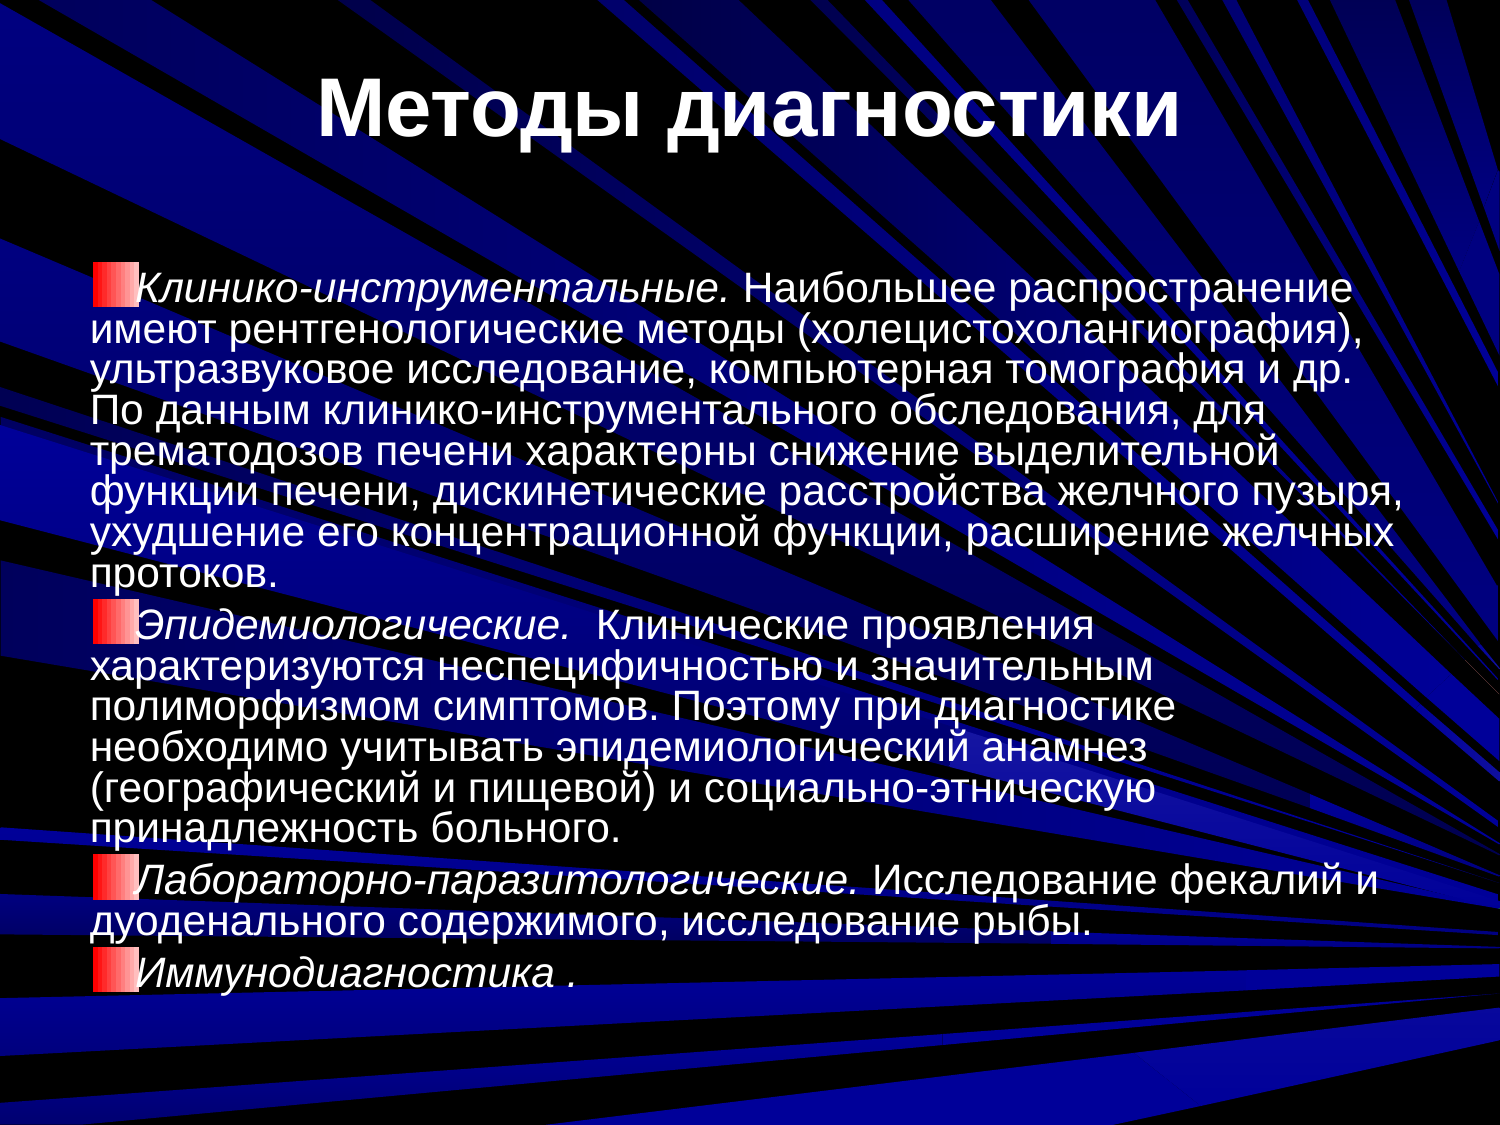

# Методы диагностики
Клинико-инструментальные. Наибольшее распространение имеют рентгенологические методы (холецистохолангиография), ультразвуковое исследование, компьютерная томография и др. По данным клинико-инструментального обследования, для трематодозов печени характерны снижение выделительной функции печени, дискинетические расстройства желчного пузыря, ухудшение его концентрационной функции, расширение желчных протоков.
Эпидемиологические. Клинические проявления характеризуются неспецифичностью и значительным полиморфизмом симптомов. Поэтому при диагностике необходимо учитывать эпидемиологический анамнез (географический и пищевой) и социально-этническую принадлежность больного.
Лабораторно-паразитологические. Исследование фекалий и дуоденального содержимого, исследование рыбы.
Иммунодиагностика .